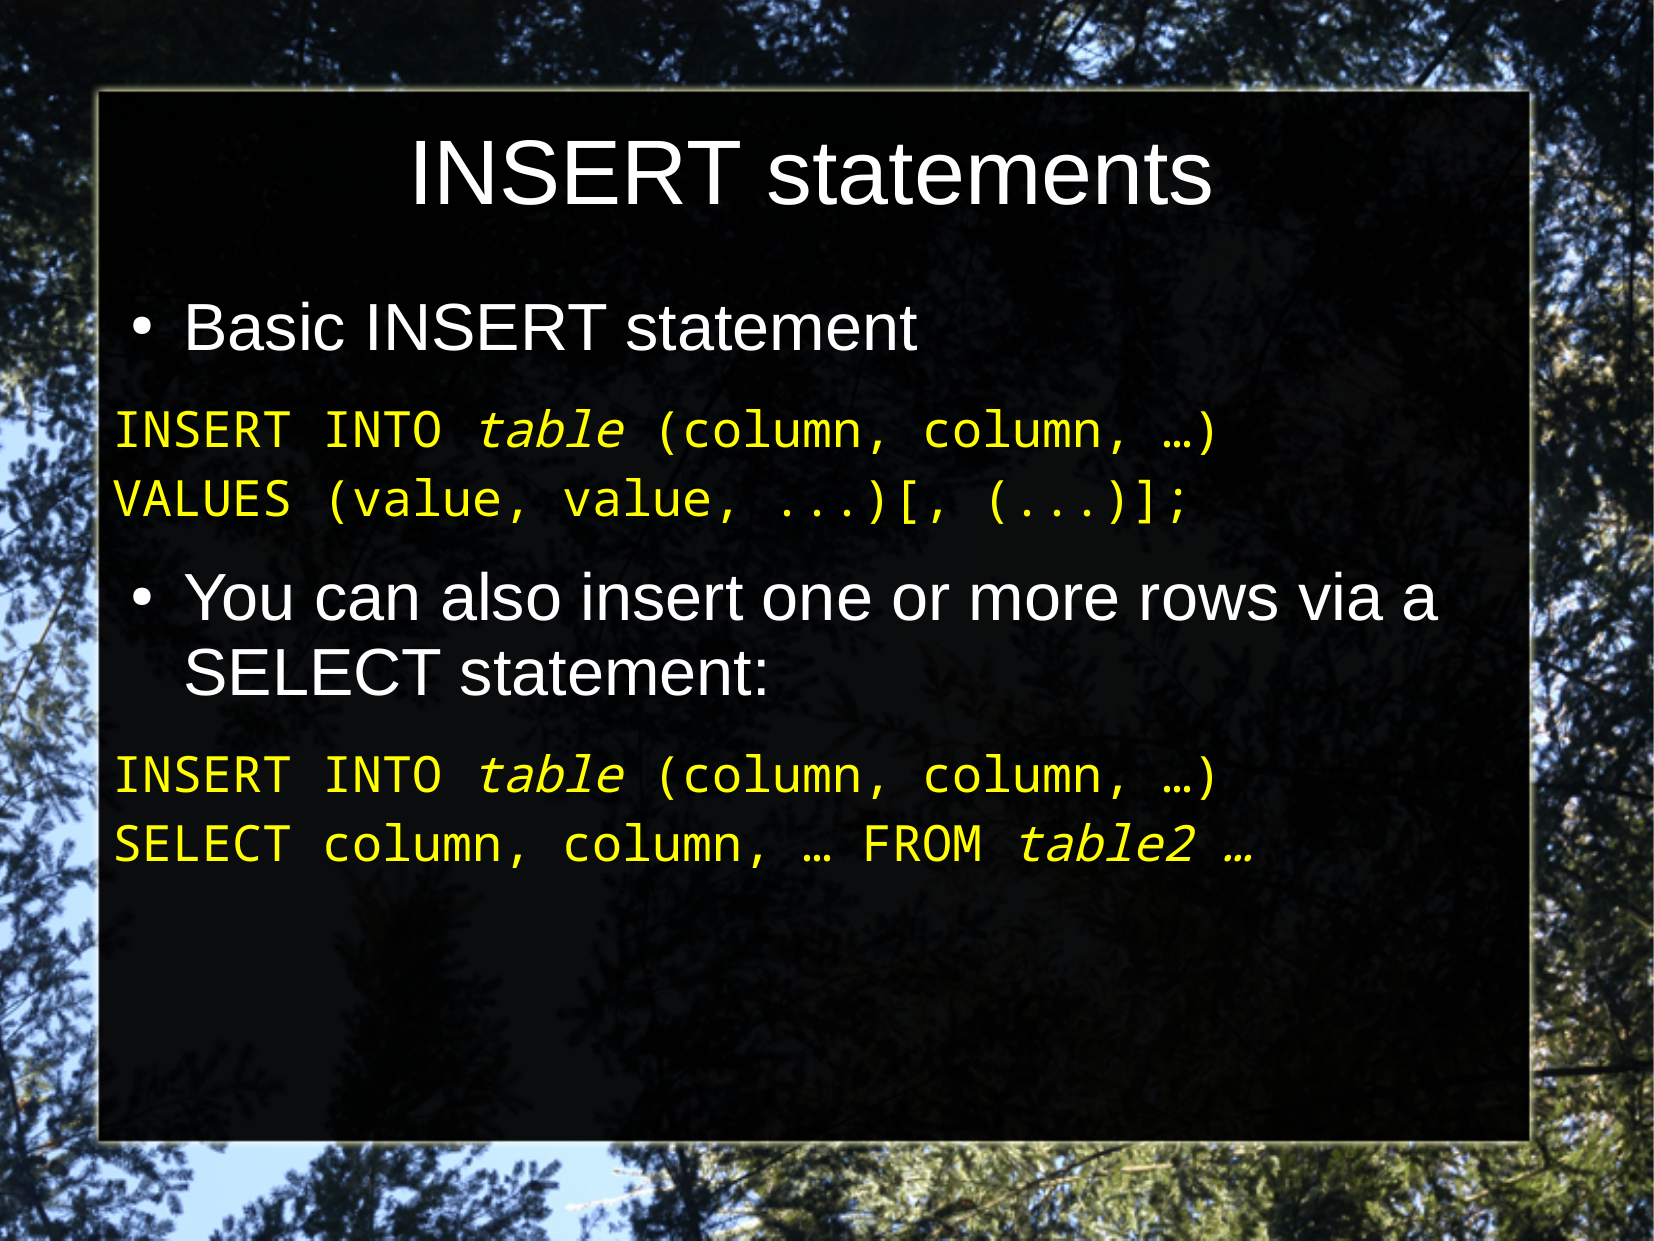

# INSERT statements
Basic INSERT statement
INSERT INTO table (column, column, …)
VALUES (value, value, ...)[, (...)];
You can also insert one or more rows via a SELECT statement:
INSERT INTO table (column, column, …)
SELECT column, column, … FROM table2 …